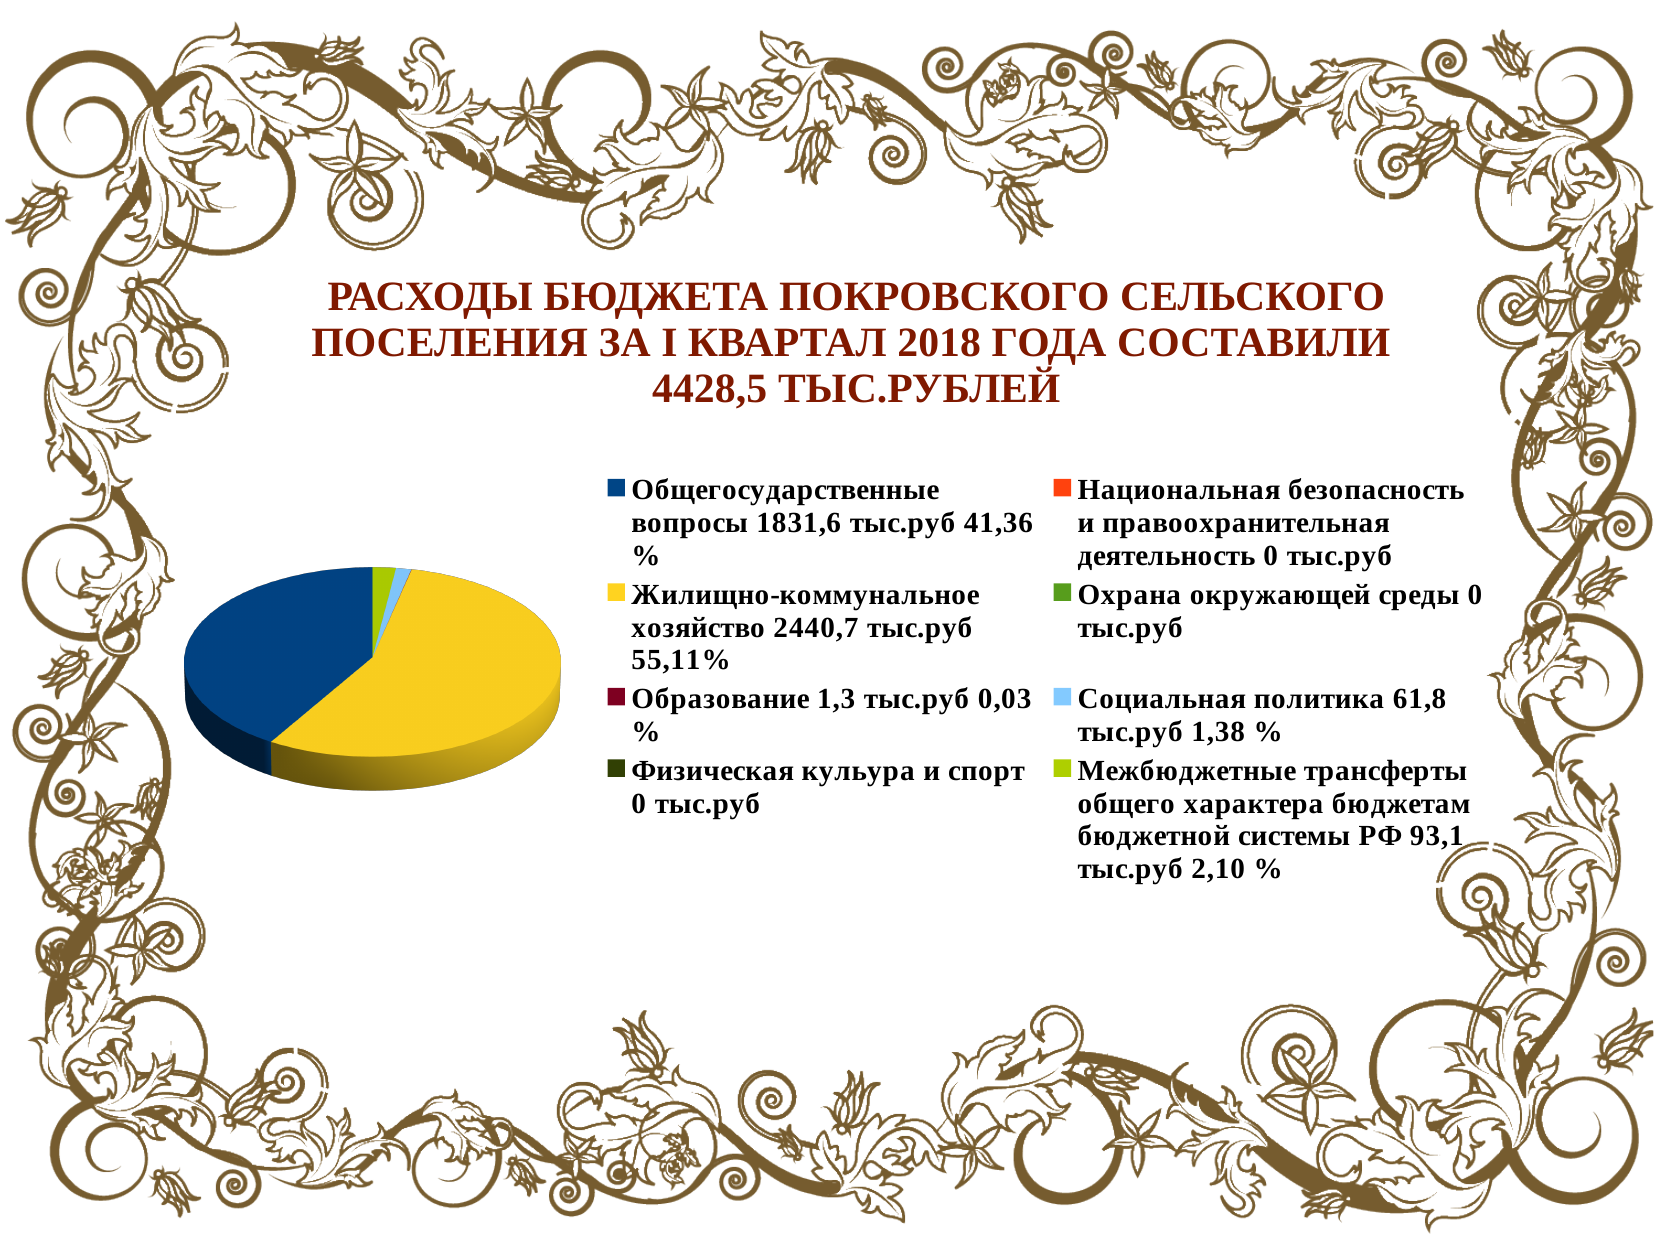

[unsupported chart]
РАСХОДЫ БЮДЖЕТА ПОКРОВСКОГО СЕЛЬСКОГО ПОСЕЛЕНИЯ ЗА I КВАРТАЛ 2018 ГОДА СОСТАВИЛИ 4428,5 ТЫС.РУБЛЕЙ